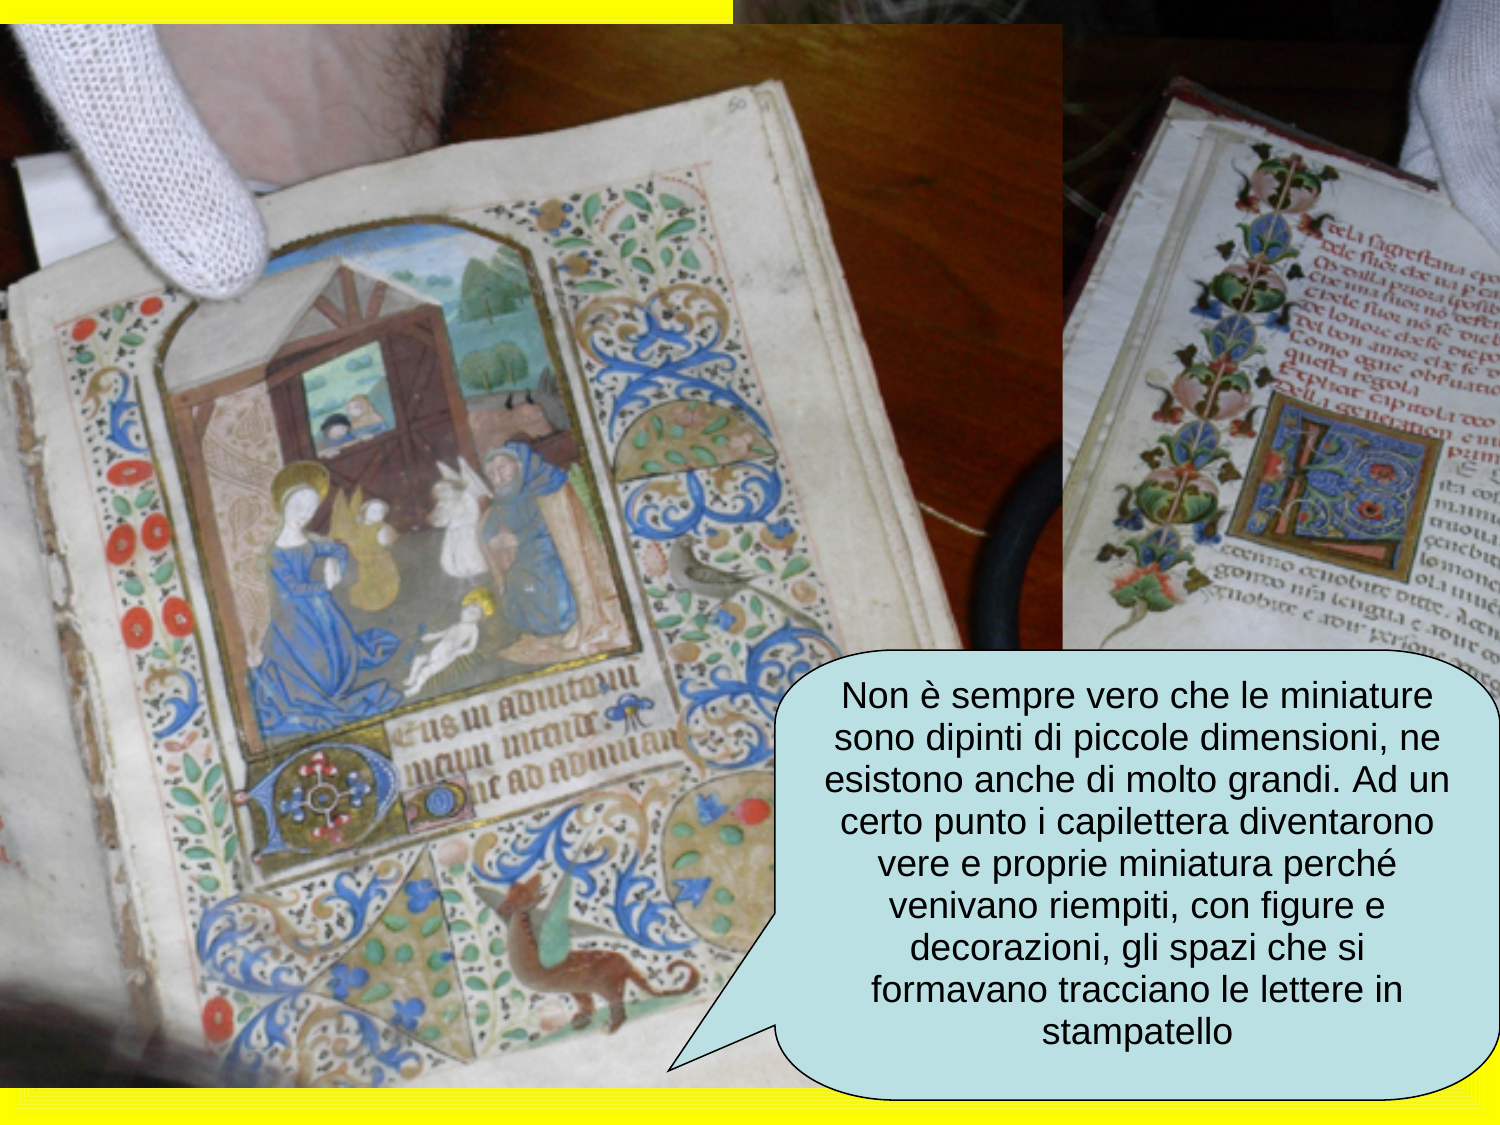

Non è sempre vero che le miniature sono dipinti di piccole dimensioni, ne esistono anche di molto grandi. Ad un certo punto i capilettera diventarono vere e proprie miniatura perché venivano riempiti, con figure e decorazioni, gli spazi che si formavano tracciano le lettere in stampatello